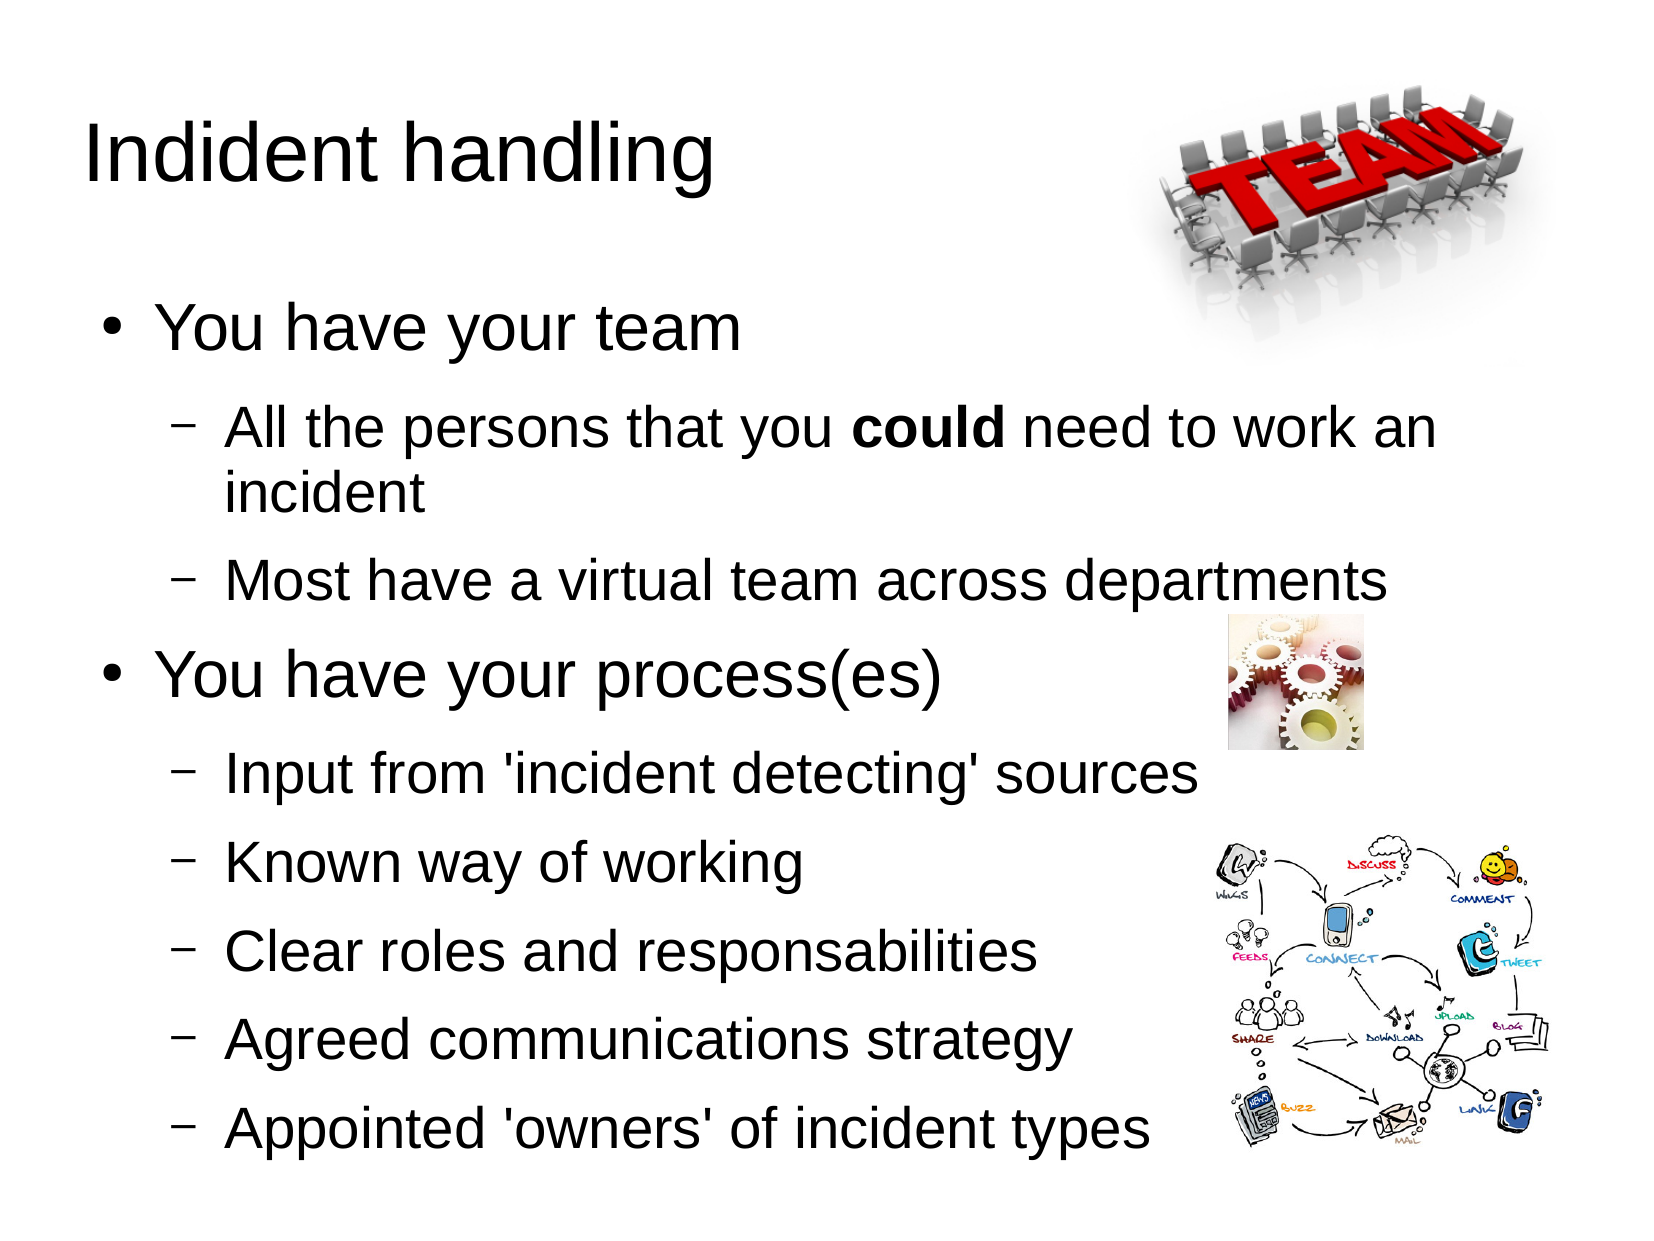

# Indident handling
You have your team
All the persons that you could need to work an incident
Most have a virtual team across departments
You have your process(es)
Input from 'incident detecting' sources
Known way of working
Clear roles and responsabilities
Agreed communications strategy
Appointed 'owners' of incident types